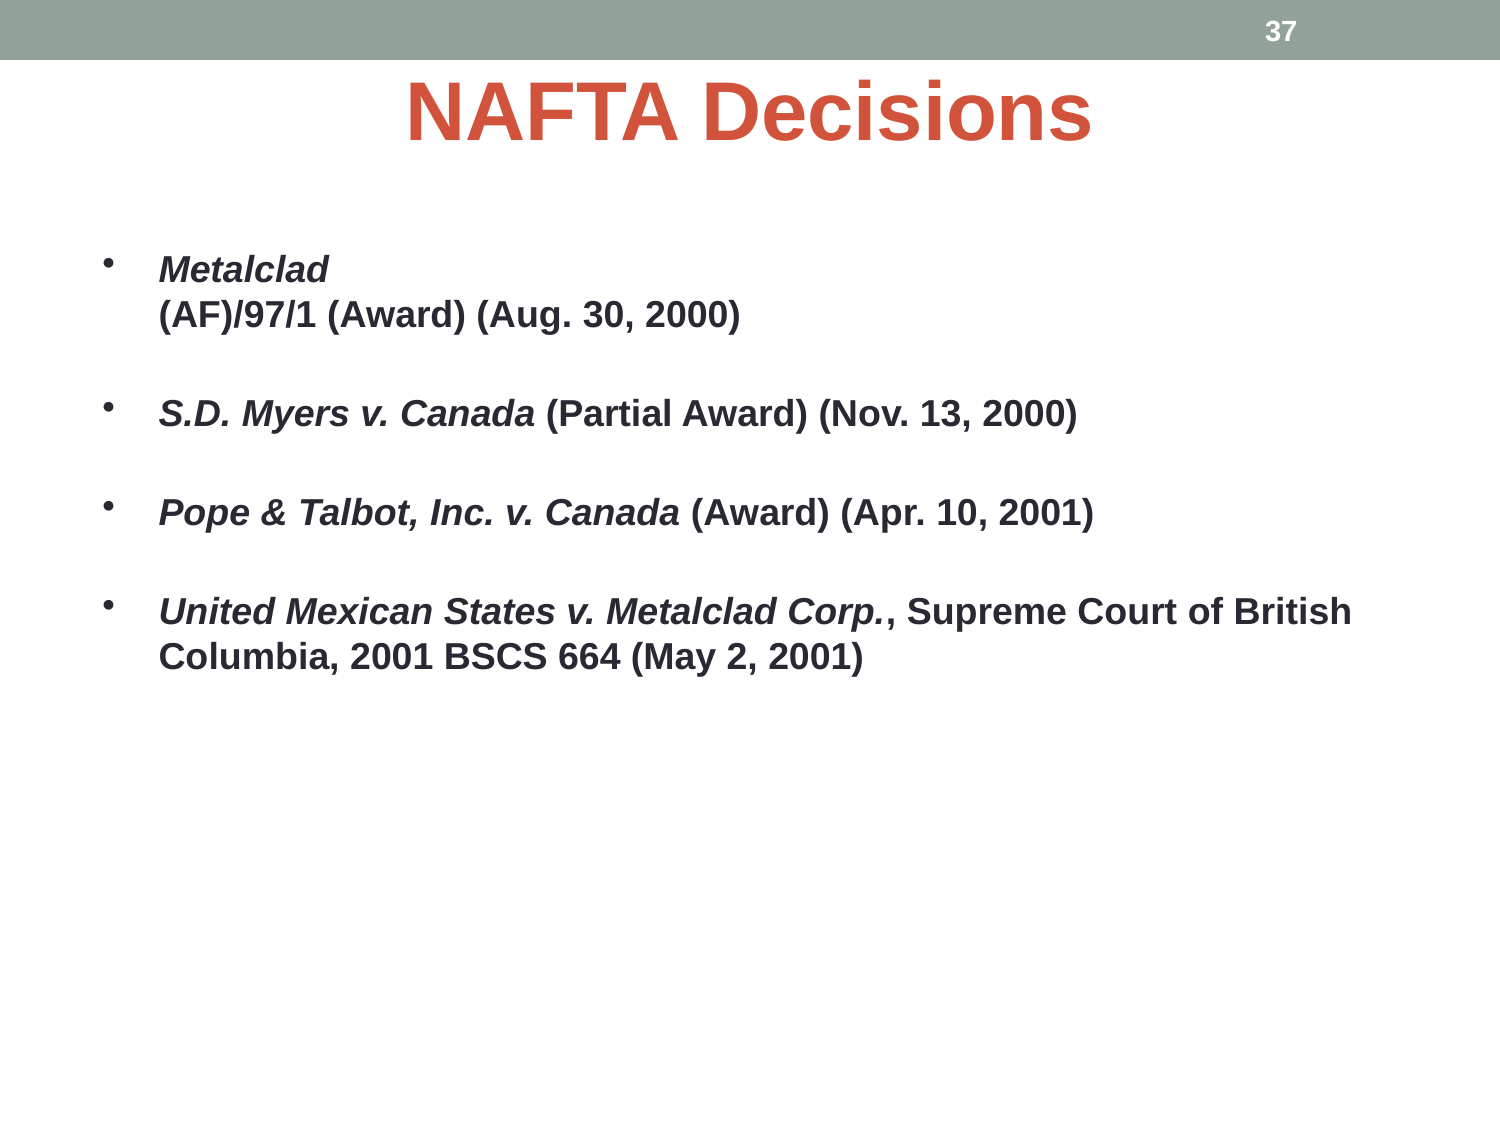

NAFTA Decisions
Metalclad Corp. v. United Mexican States, ICSID Case No. ARB (AF)/97/1 (Award) (Aug. 30, 2000)
S.D. Myers v. Canada (Partial Award) (Nov. 13, 2000)
Pope & Talbot, Inc. v. Canada (Award) (Apr. 10, 2001)
United Mexican States v. Metalclad Corp., Supreme Court of British Columbia, 2001 BSCS 664 (May 2, 2001)